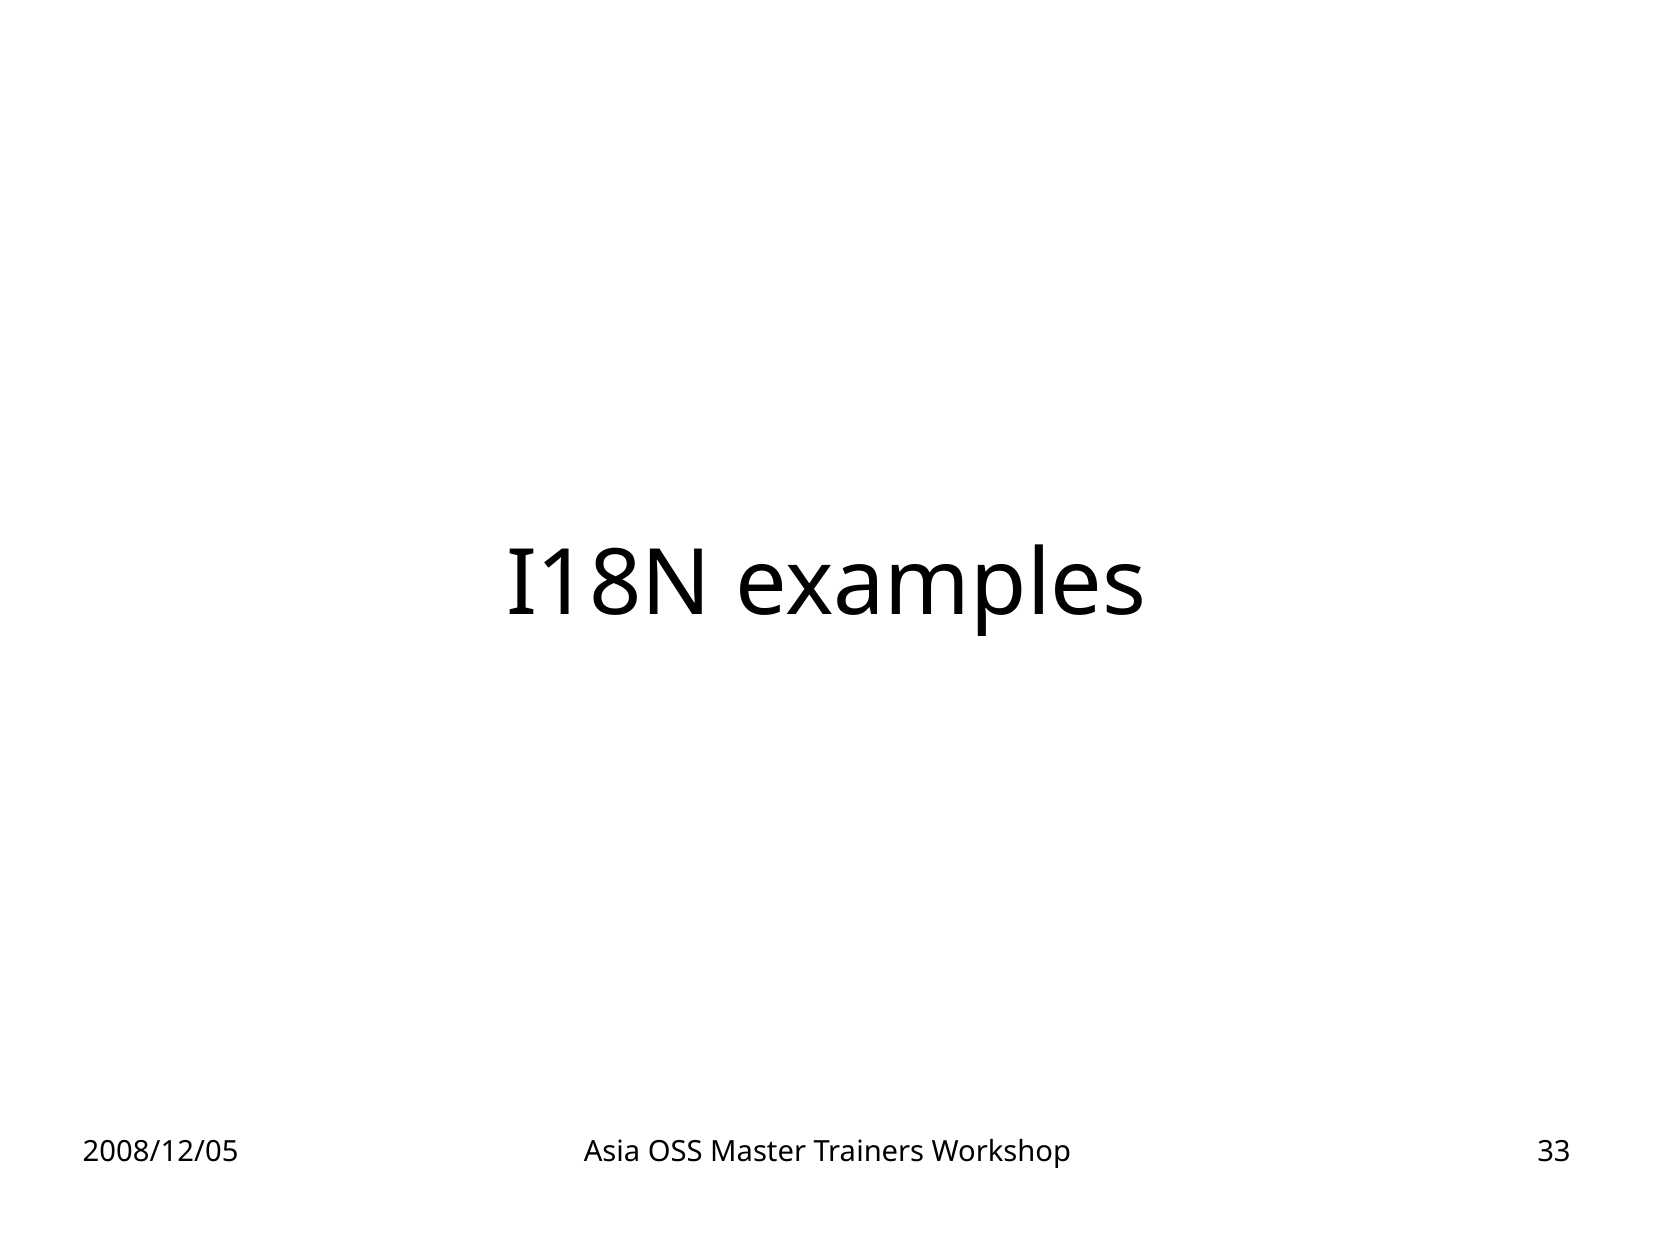

# I18N examples
2008/12/05
Asia OSS Master Trainers Workshop
33